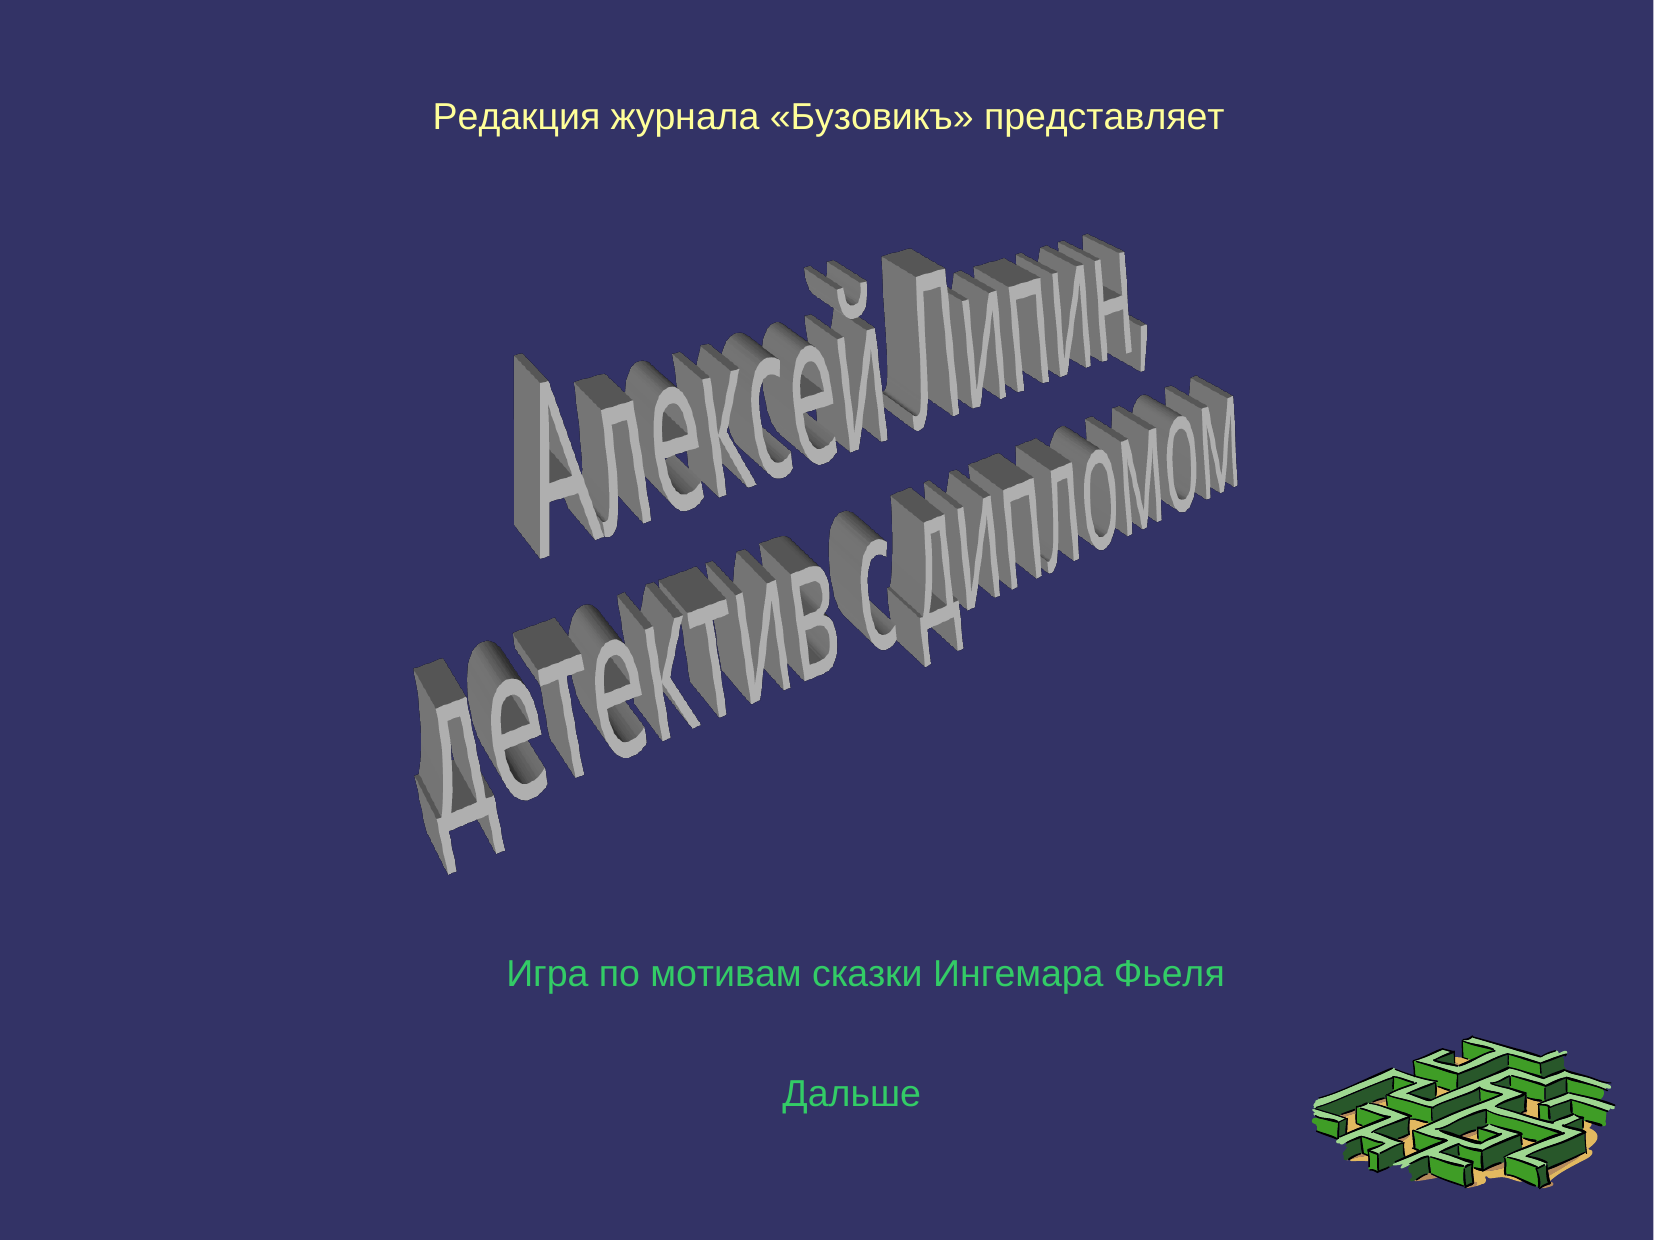

Редакция журнала «Бузовикъ» представляет
Алексей Липин,
детектив с дипломом
Игра по мотивам сказки Ингемара Фьеля
Дальше